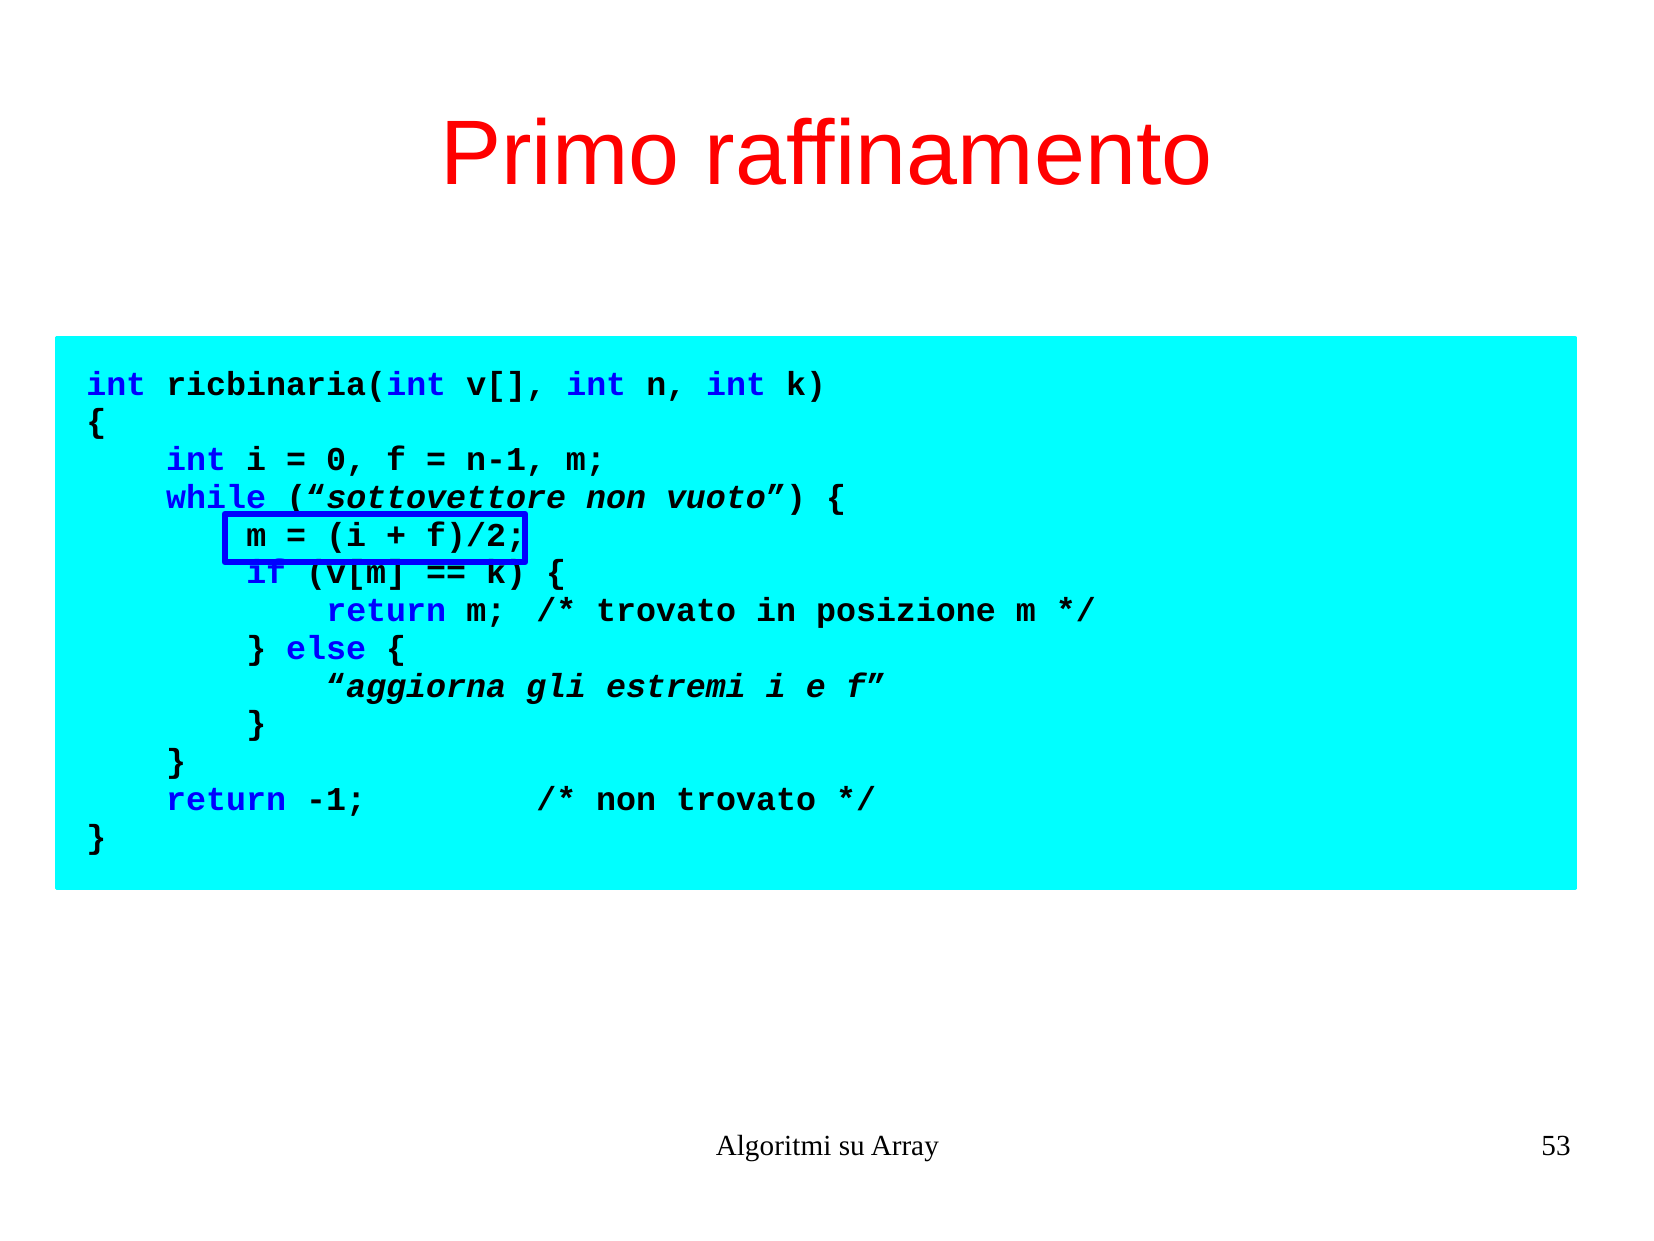

# Primo raffinamento
int ricbinaria(int v[], int n, int k)
{
 int i = 0, f = n-1, m;
 while (“sottovettore non vuoto”) {
 m = (i + f)/2;
 if (v[m] == k) {
 return m; 	/* trovato in posizione m */
 } else {
 “aggiorna gli estremi i e f”
 }
 }
 return -1; 		/* non trovato */
}
Algoritmi su Array
53